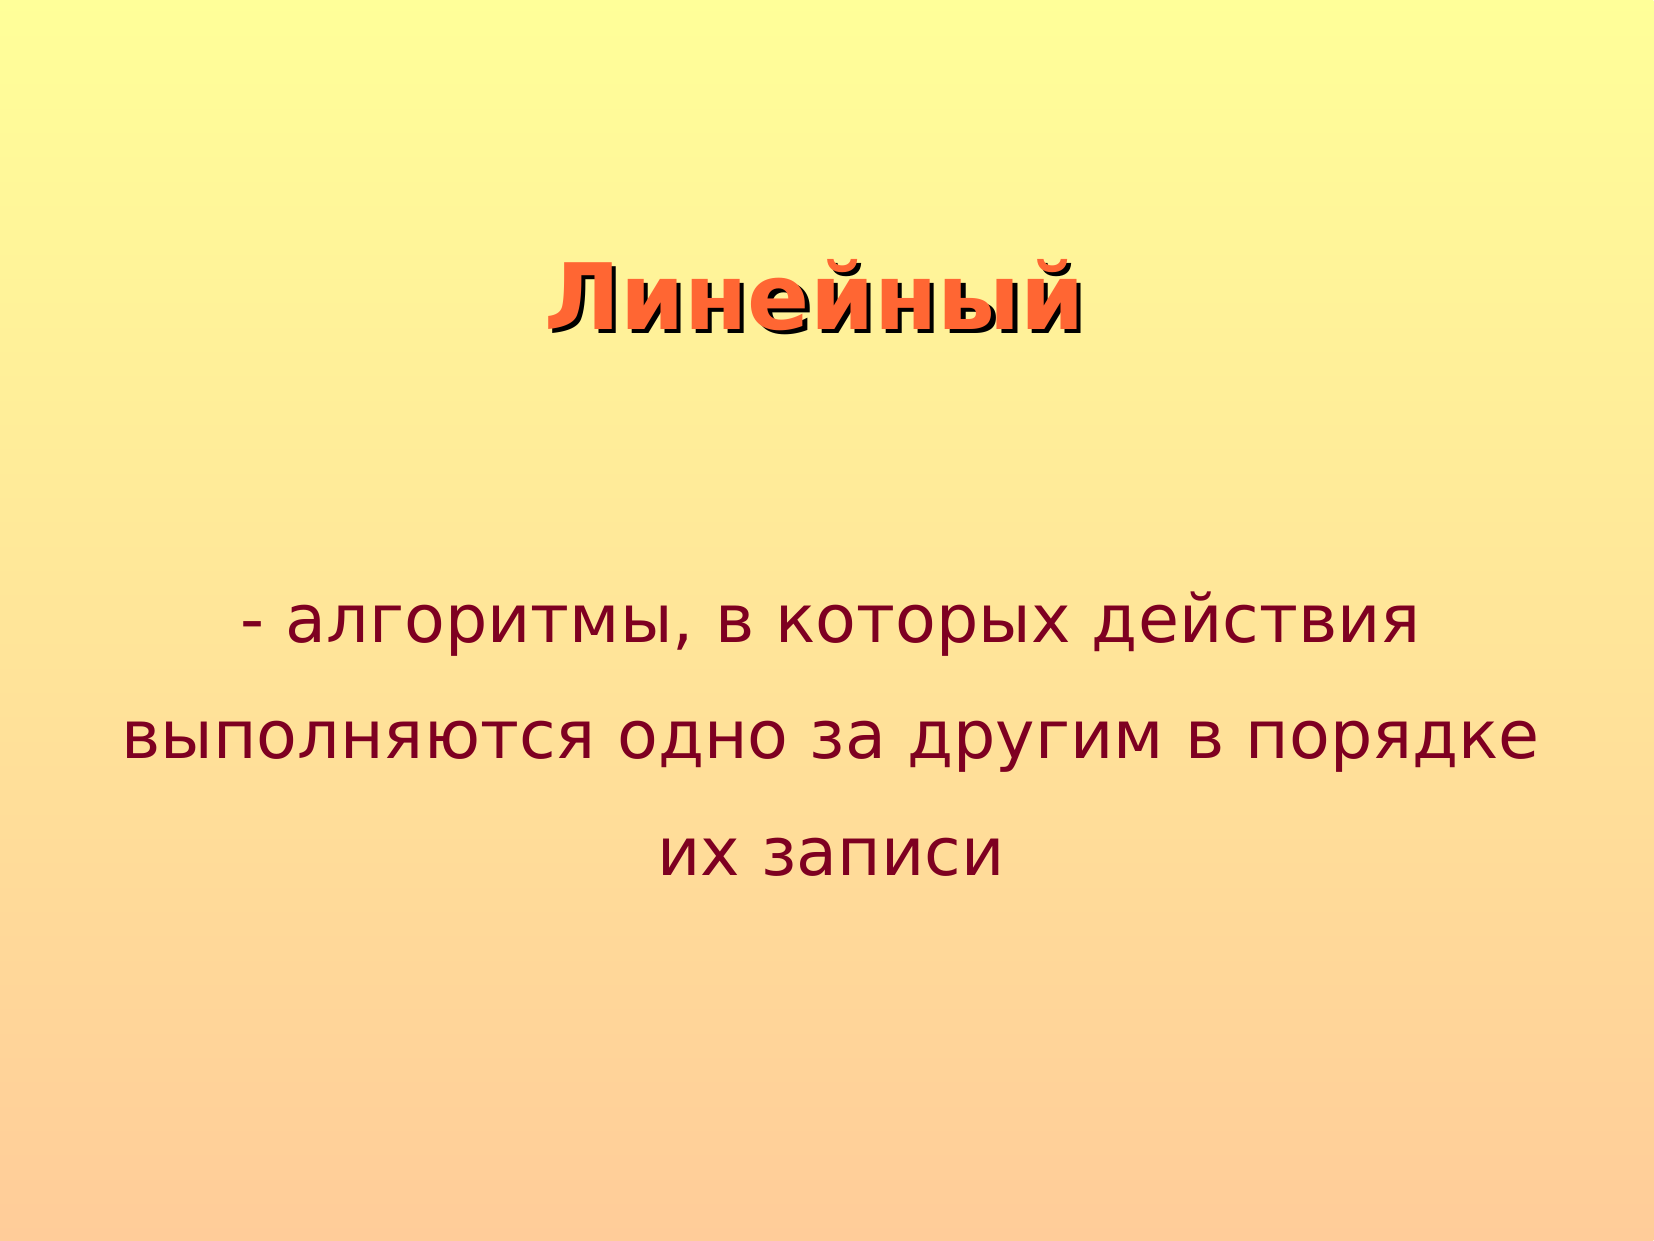

# Линейный
- алгоритмы, в которых действия выполняются одно за другим в порядке их записи